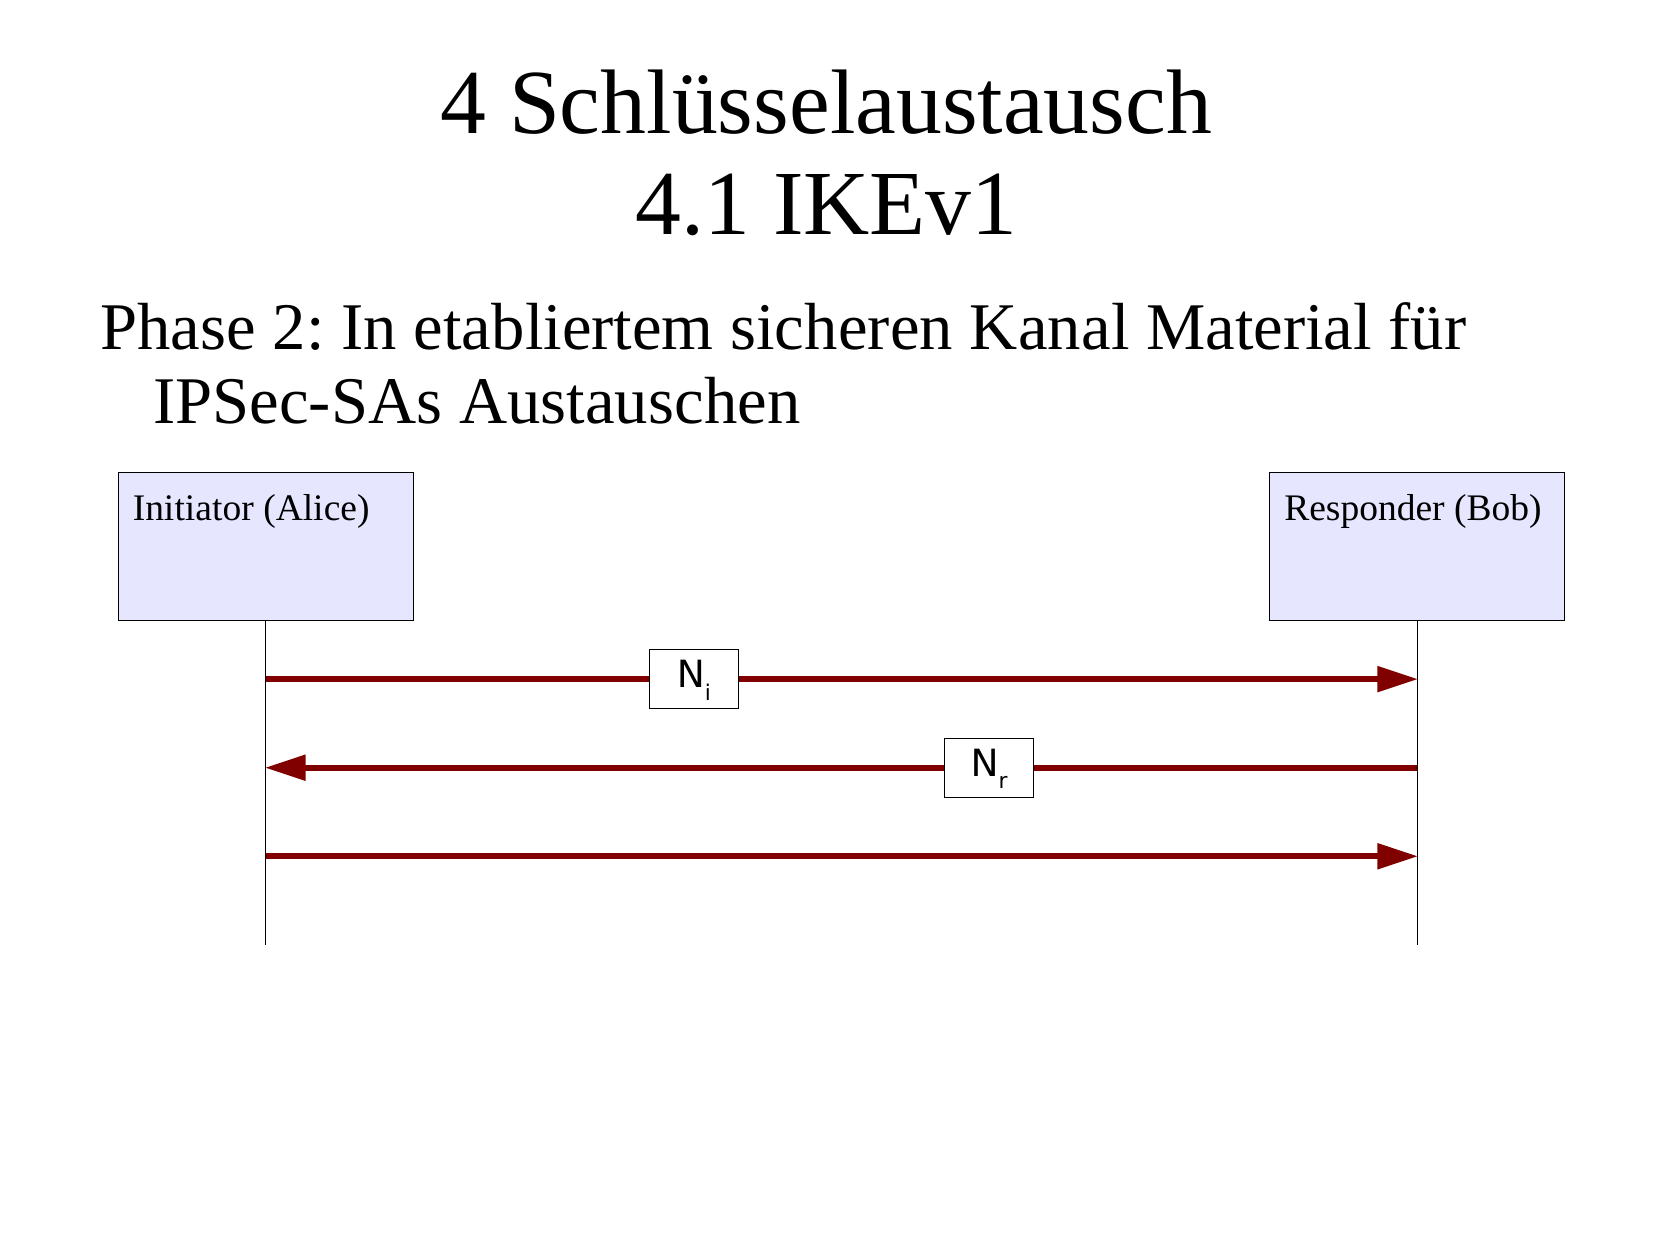

# 4 Schlüsselaustausch 4.1 IKEv1
Phase 2: In etabliertem sicheren Kanal Material für IPSec-SAs Austauschen
Initiator (Alice)
Responder (Bob)
Ni
Nr